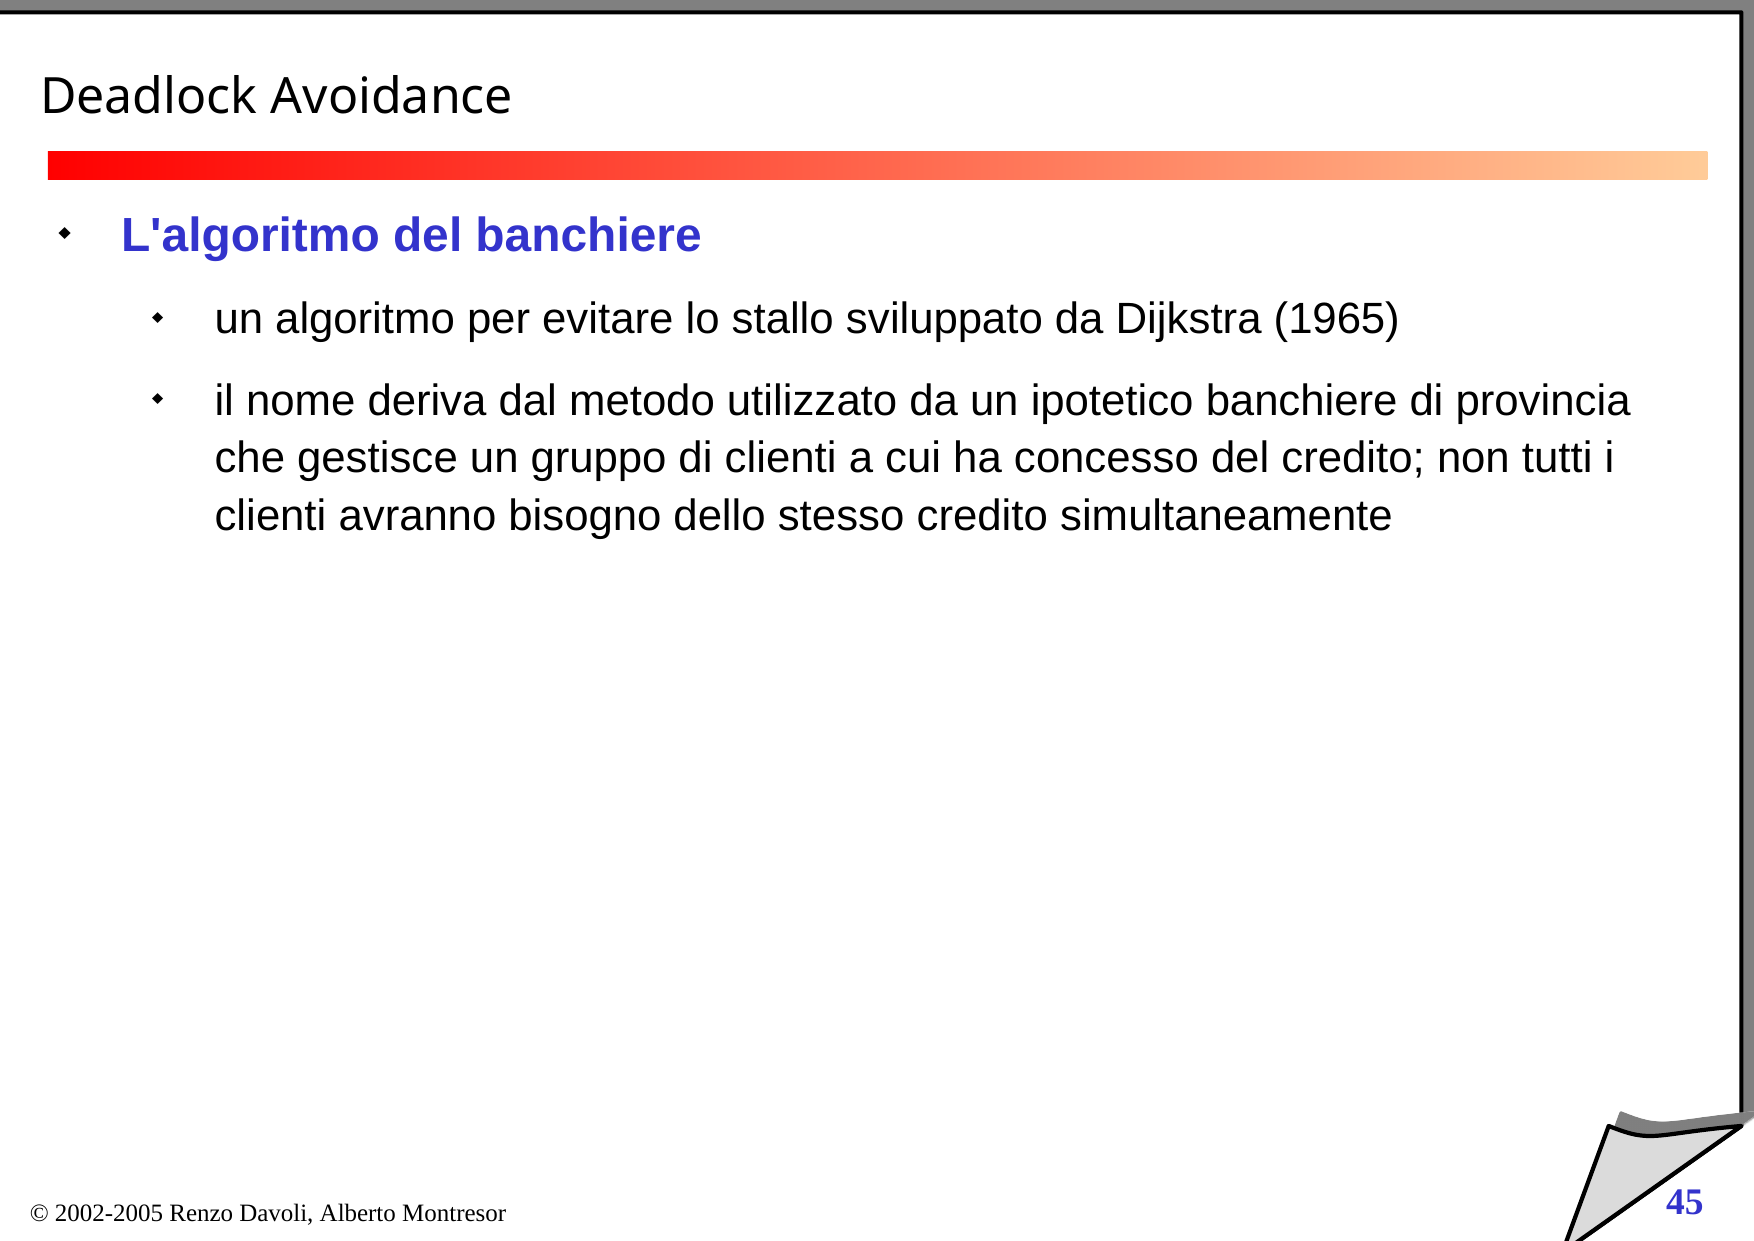

# Deadlock Avoidance
L'algoritmo del banchiere
un algoritmo per evitare lo stallo sviluppato da Dijkstra (1965)
il nome deriva dal metodo utilizzato da un ipotetico banchiere di provincia che gestisce un gruppo di clienti a cui ha concesso del credito; non tutti i clienti avranno bisogno dello stesso credito simultaneamente